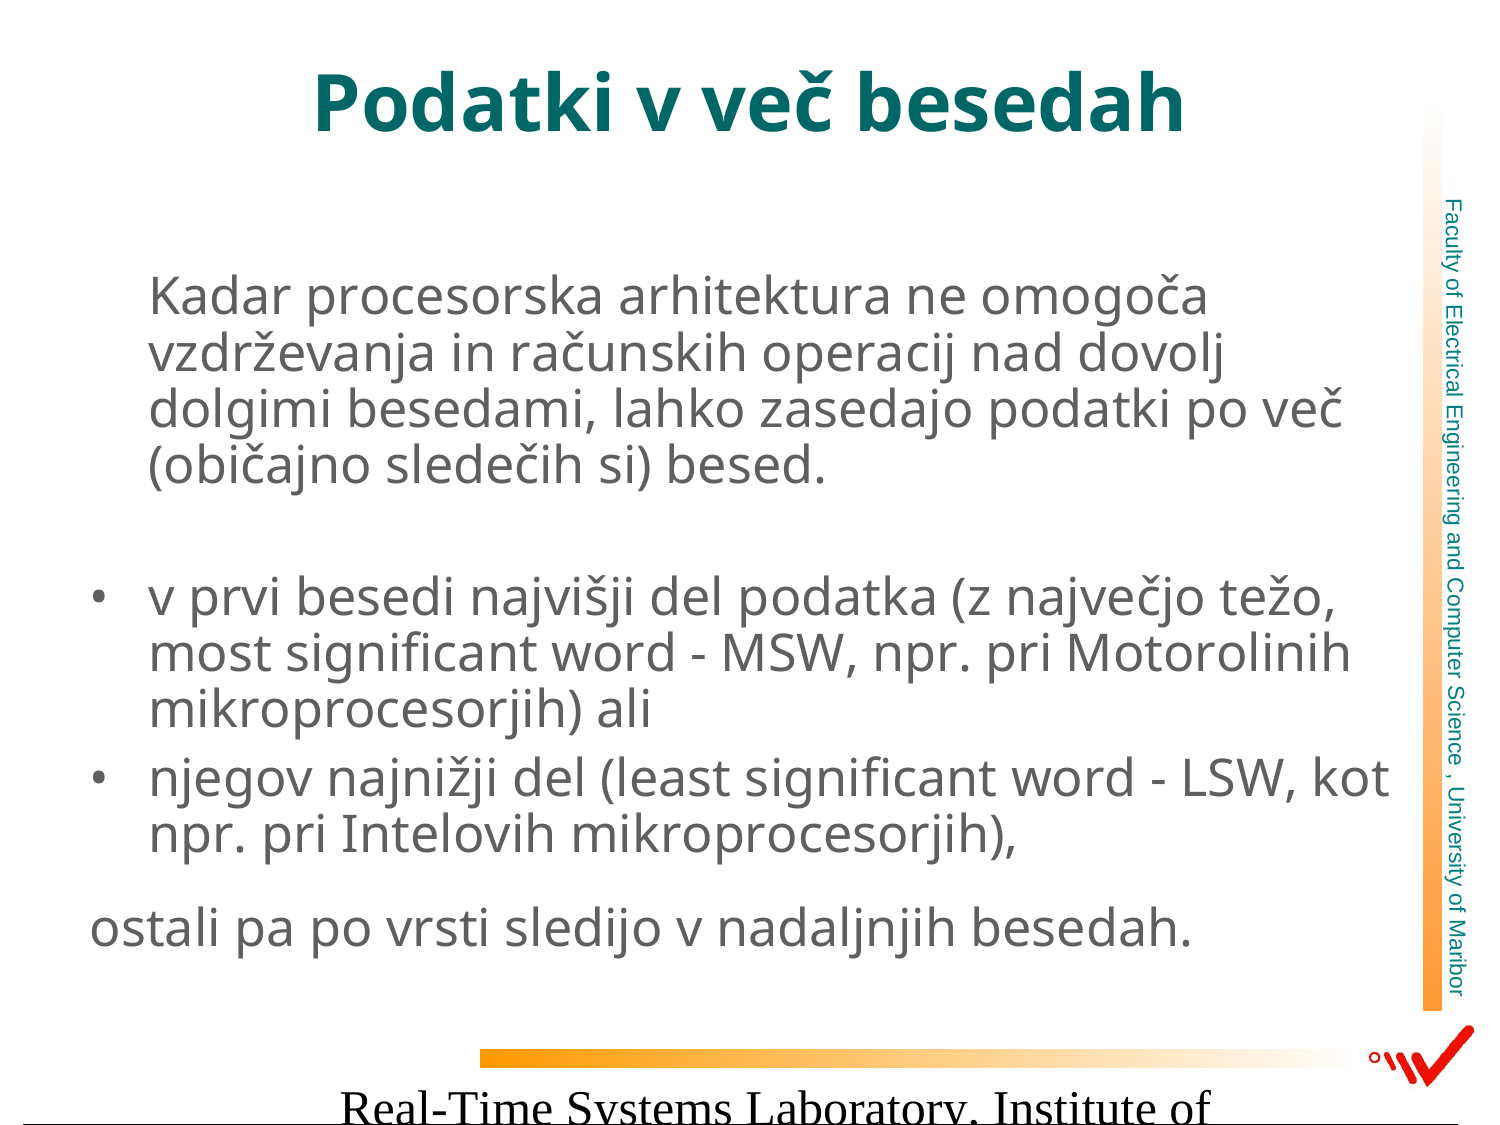

# Podatki v več besedah
	Kadar procesorska arhitektura ne omogoča vzdrževanja in računskih operacij nad dovolj dolgimi besedami, lahko zasedajo podatki po več (običajno sledečih si) besed.
v prvi besedi najvišji del podatka (z največjo težo, most significant word - MSW, npr. pri Motorolinih mikroprocesorjih) ali
njegov najnižji del (least significant word - LSW, kot npr. pri Intelovih mikroprocesorjih),
ostali pa po vrsti sledijo v nadaljnjih besedah.